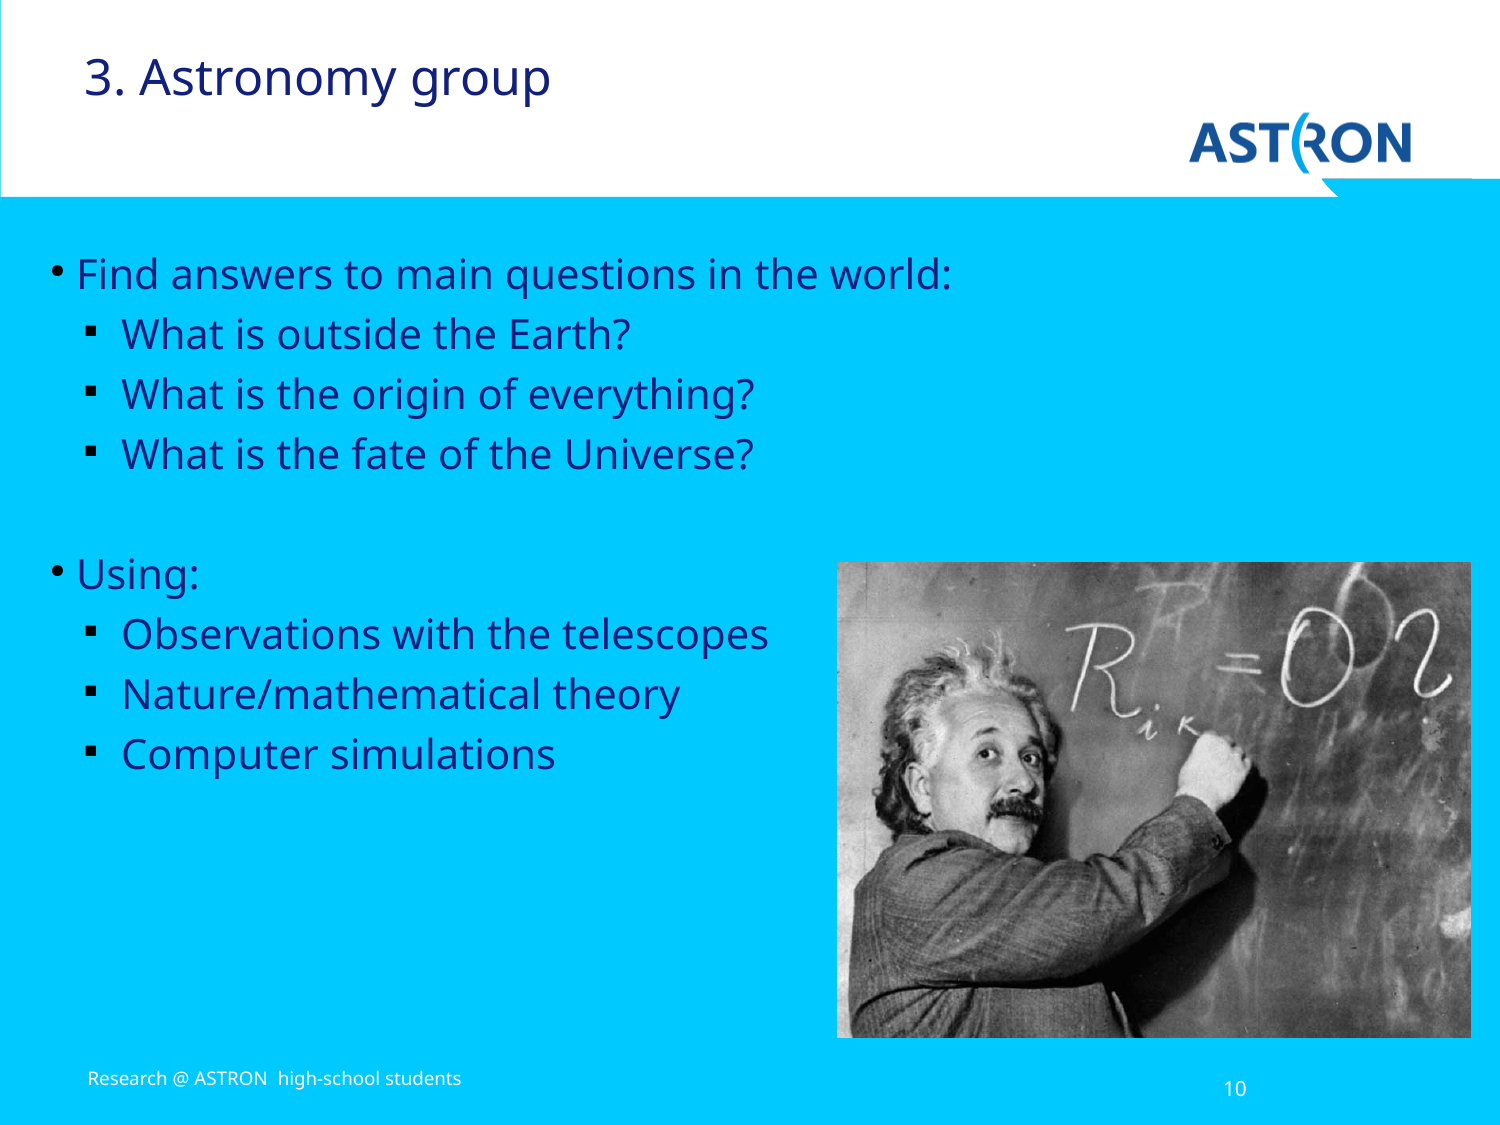

3. Astronomy group
 Find answers to main questions in the world:
What is outside the Earth?
What is the origin of everything?
What is the fate of the Universe?
 Using:
Observations with the telescopes
Nature/mathematical theory
Computer simulations
Research @ ASTRON high-school students